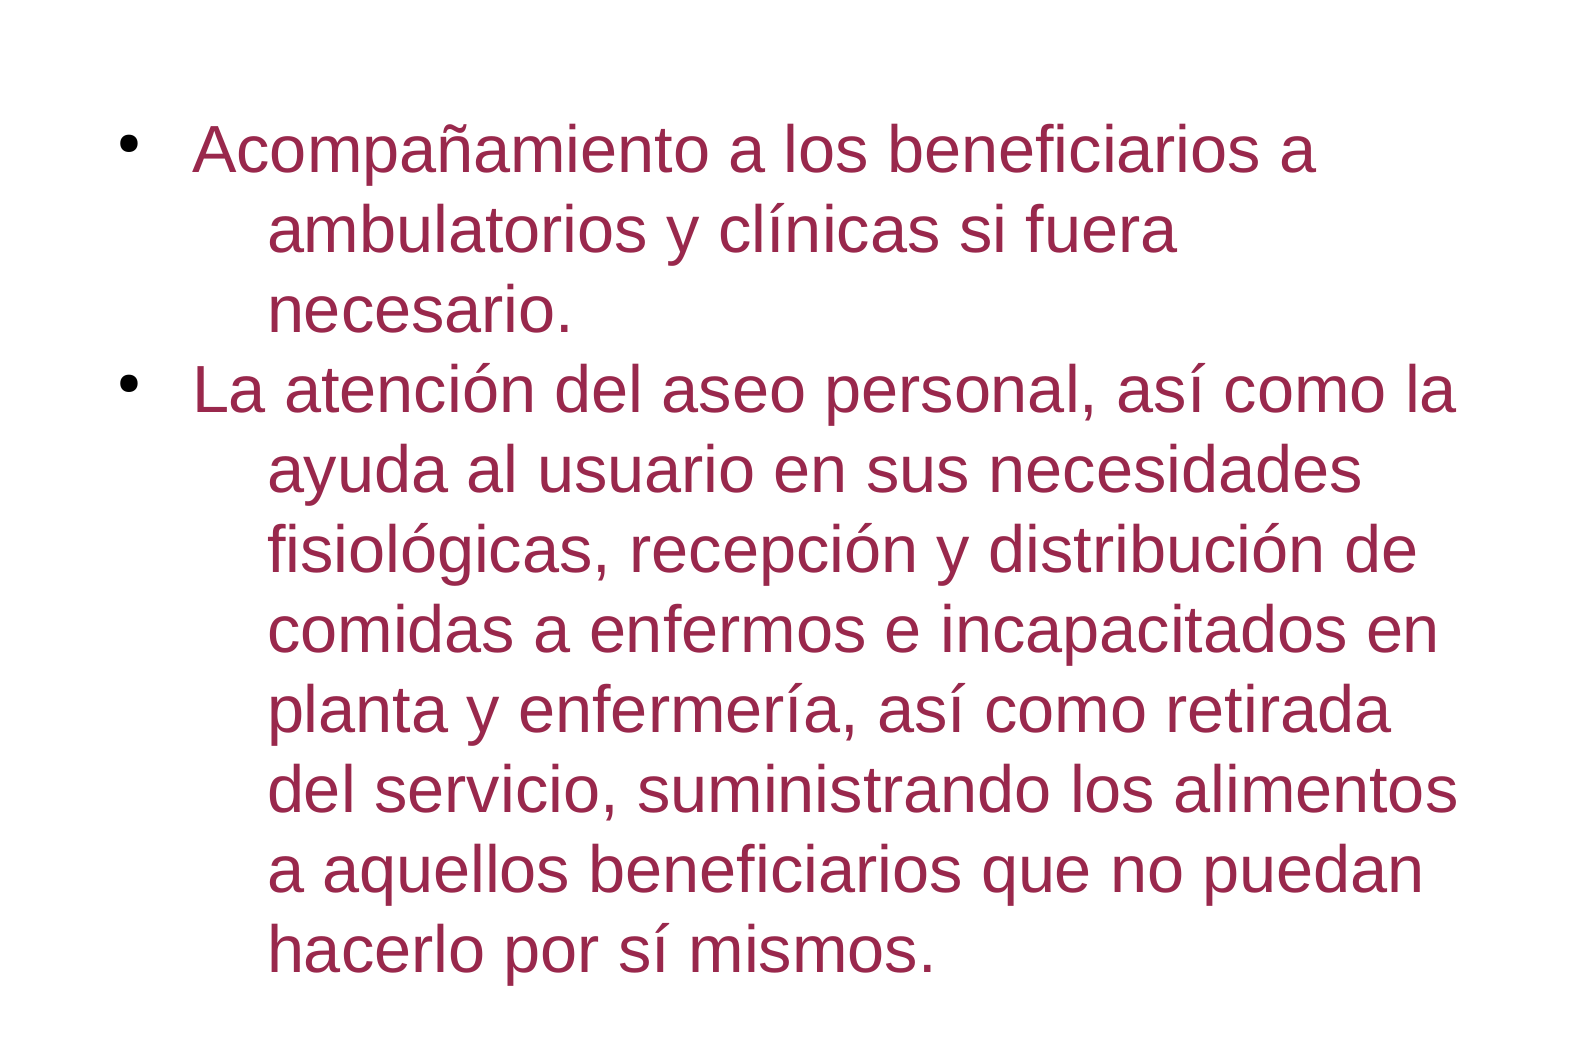

# Acompañamiento a los beneficiarios a ambulatorios y clínicas si fuera necesario.
La atención del aseo personal, así como la ayuda al usuario en sus necesidades fisiológicas, recepción y distribución de comidas a enfermos e incapacitados en planta y enfermería, así como retirada del servicio, suministrando los alimentos a aquellos beneficiarios que no puedan hacerlo por sí mismos.